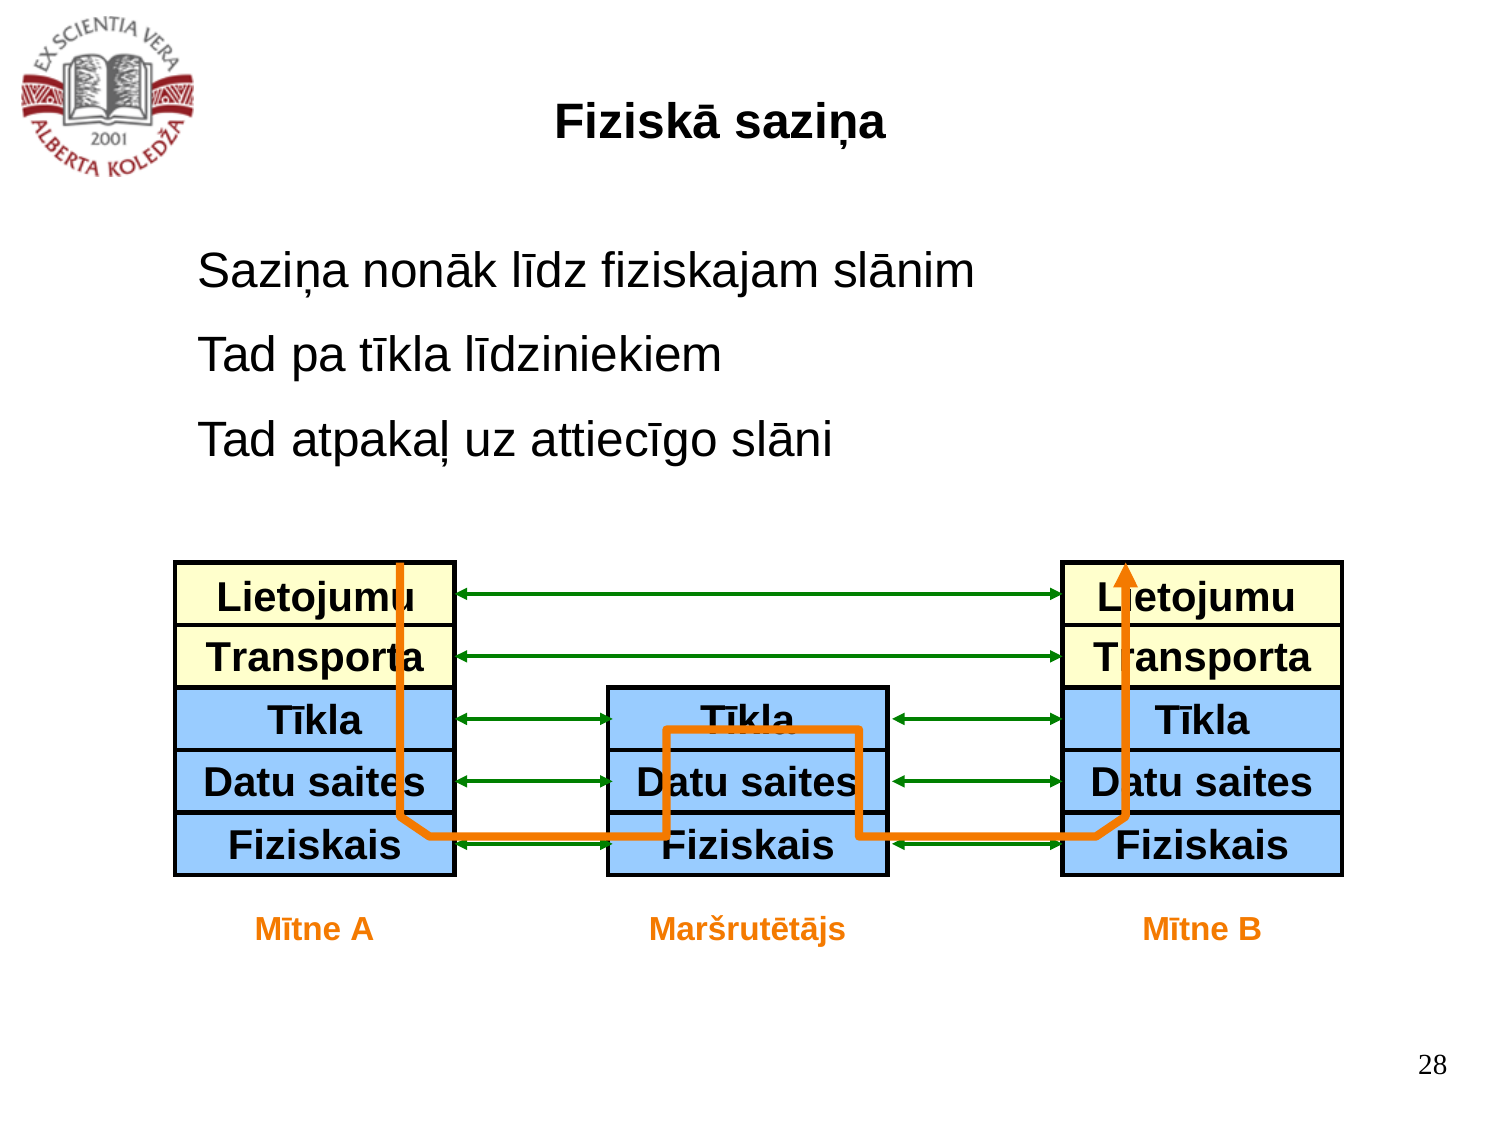

# Fiziskā saziņa
Saziņa nonāk līdz fiziskajam slānim
Tad pa tīkla līdziniekiem
Tad atpakaļ uz attiecīgo slāni
Lietojumu
Lietojumu
Transporta
Transporta
Tīkla
Tīkla
Tīkla
Datu saites
Datu saites
Datu saites
Fiziskais
Fiziskais
Fiziskais
Mītne A
Maršrutētājs
Mītne B